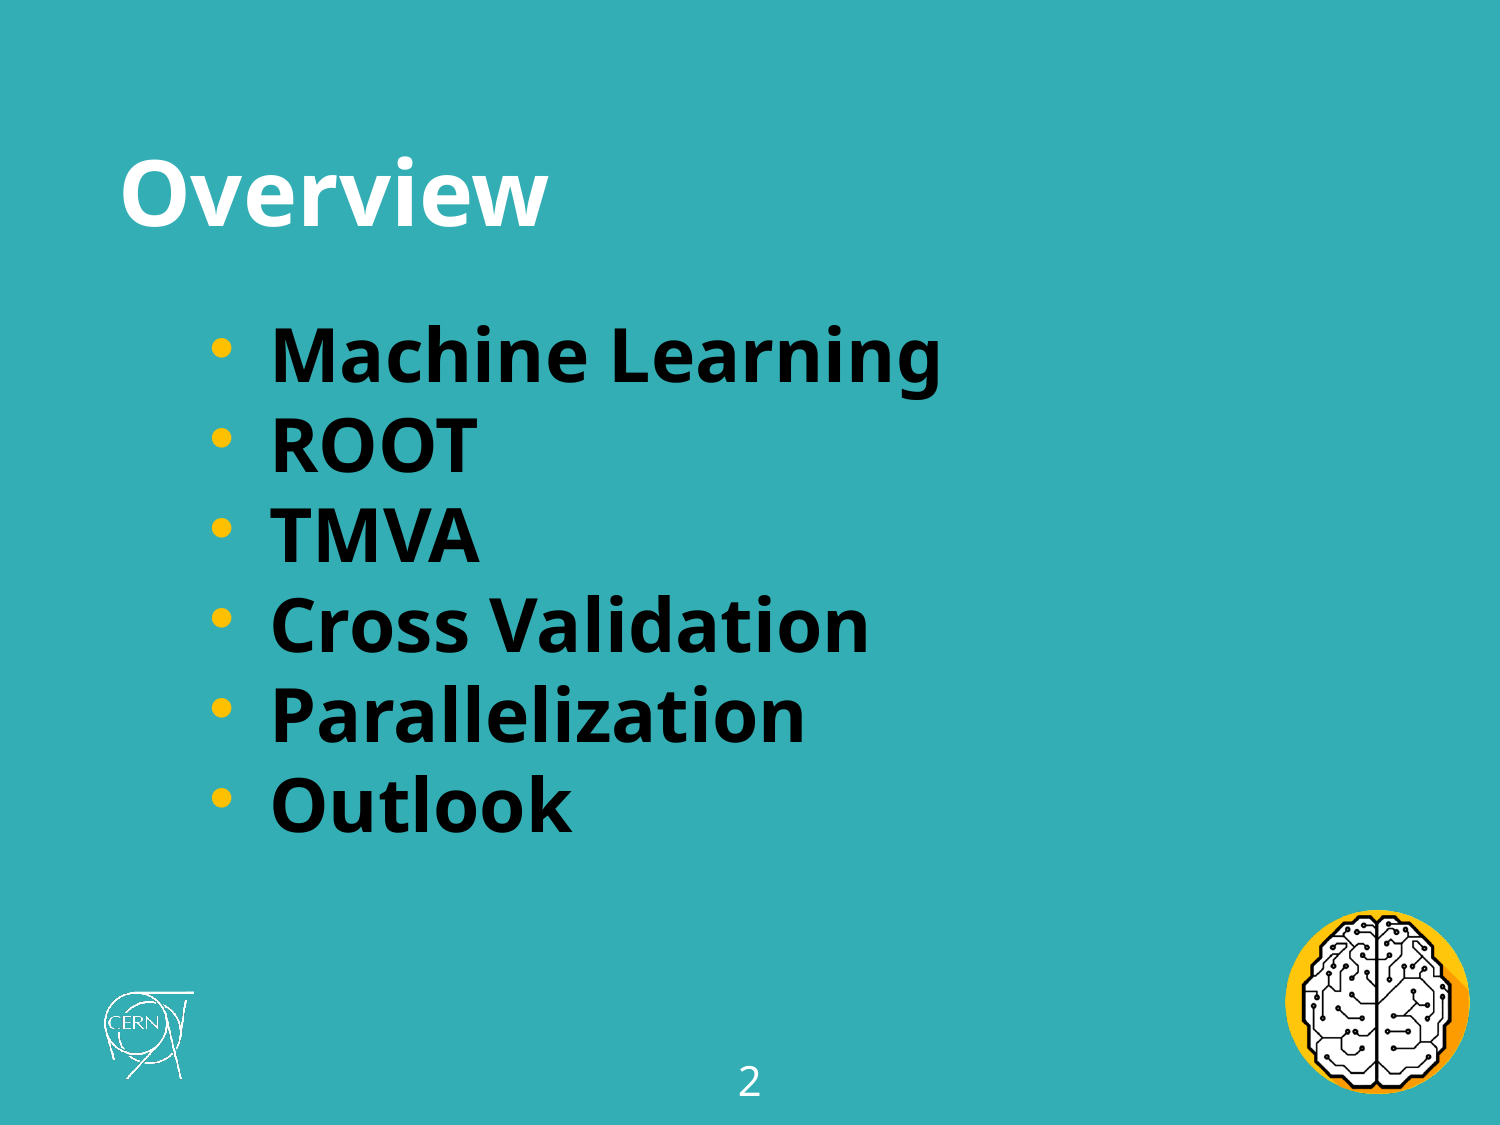

# Overview
Machine Learning
ROOT
TMVA
Cross Validation
Parallelization
Outlook
2